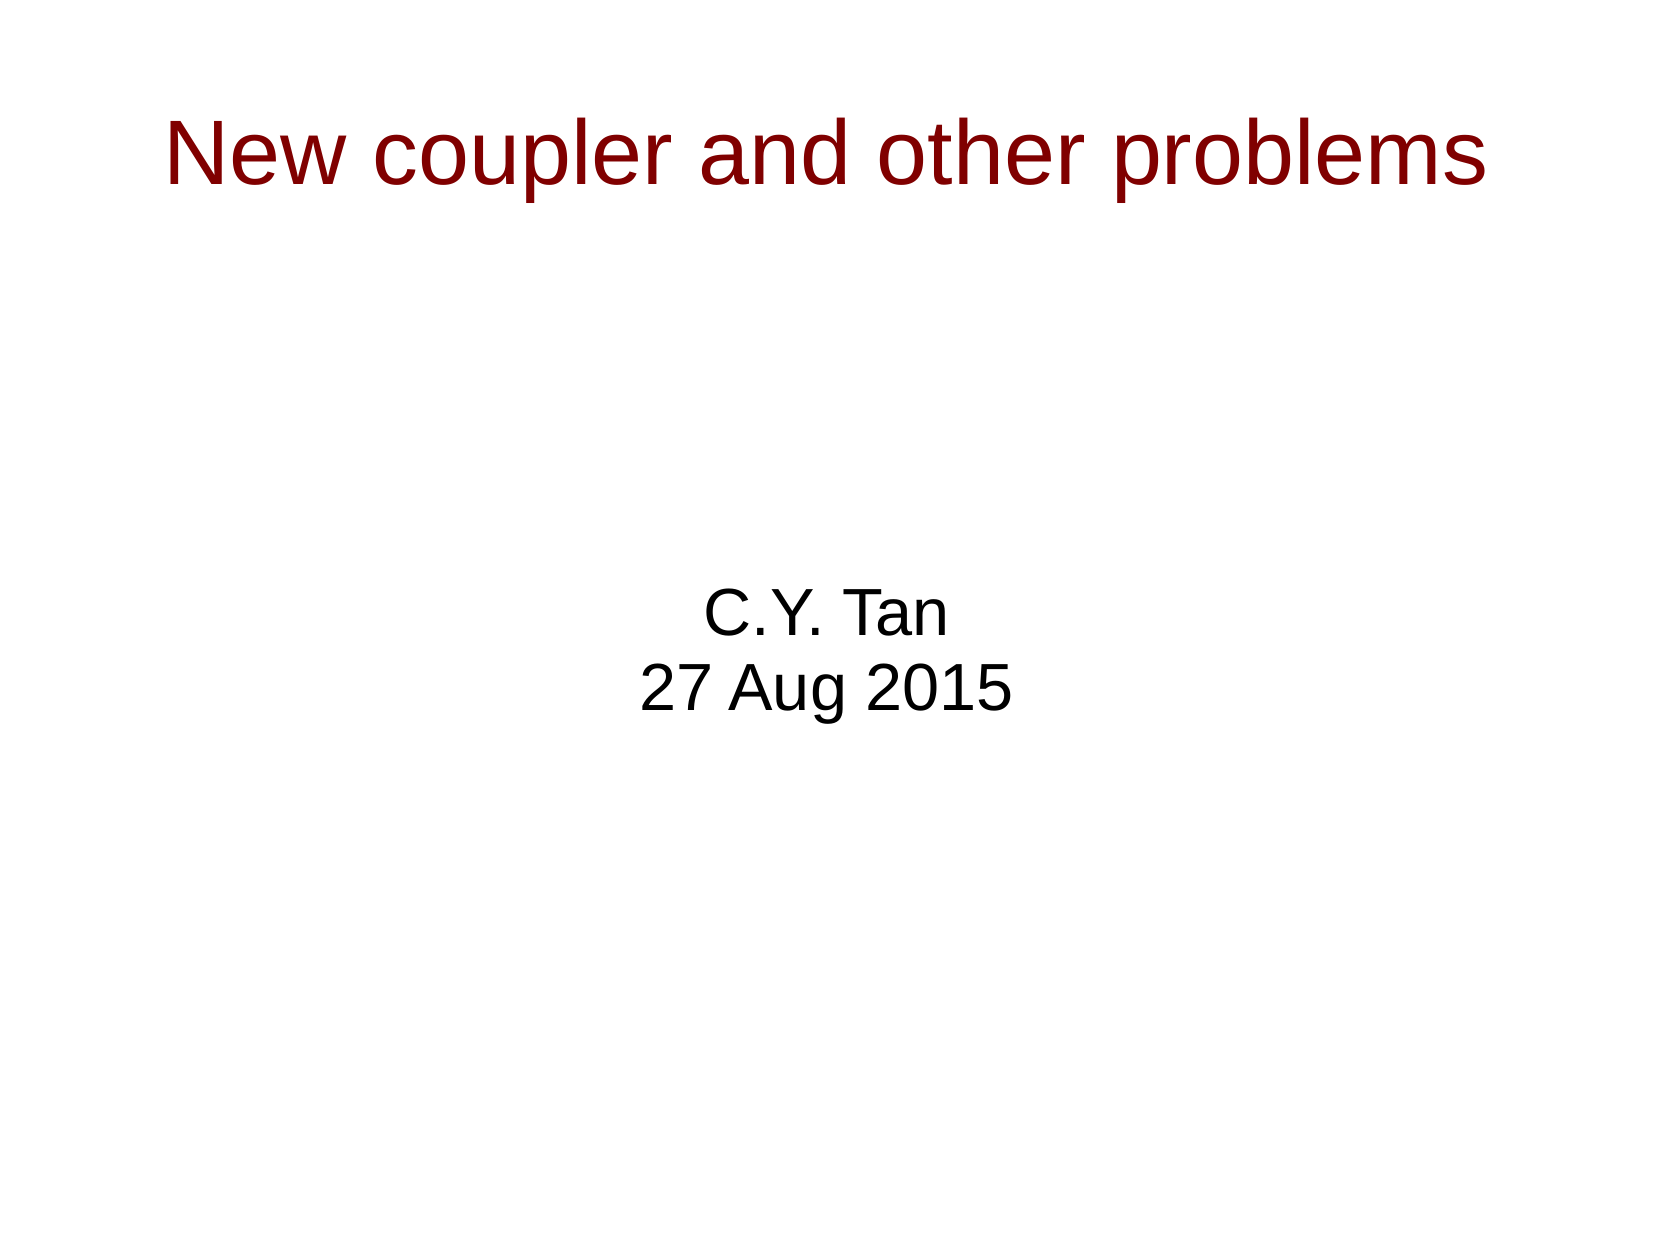

# New coupler and other problems
C.Y. Tan
27 Aug 2015